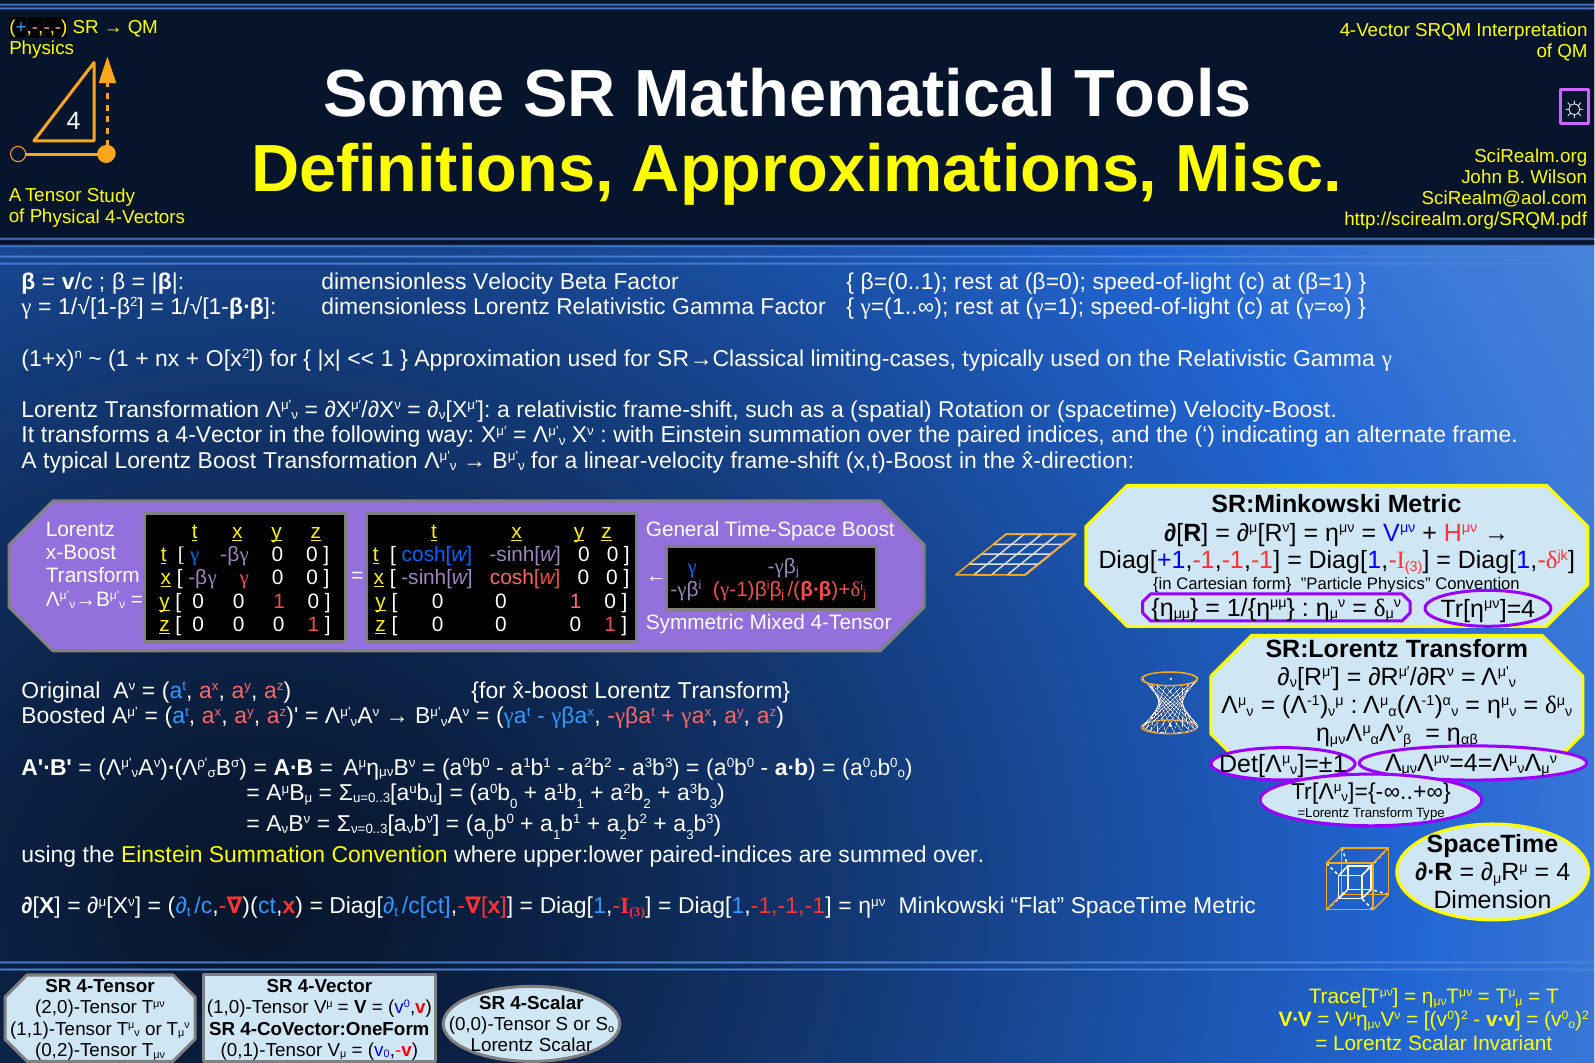

(+,-,-,-) SR → QM
Physics
A Tensor Study
of Physical 4-Vectors
4-Vector SRQM Interpretation
of QM
SciRealm.org
John B. Wilson
SciRealm@aol.com
http://scirealm.org/SRQM.pdf
Some SR Mathematical Tools
Definitions, Approximations, Misc.
4
☼
# β = v/c ; β = |β|: 		dimensionless Velocity Beta Factor			{ β=(0..1); rest at (β=0); speed-of-light (c) at (β=1) } γ = 1/√[1-β2] = 1/√[1-β∙β]: 	dimensionless Lorentz Relativistic Gamma Factor	{ γ=(1..∞); rest at (γ=1); speed-of-light (c) at (γ=∞) } (1+x)n ~ (1 + nx + O[x2]) for { |x| << 1 } Approximation used for SR→Classical limiting-cases, typically used on the Relativistic Gamma γ Lorentz Transformation Λμ'ν = ∂Xμ′/∂Xν = ∂ν[Xμ′]: a relativistic frame-shift, such as a (spatial) Rotation or (spacetime) Velocity-Boost. It transforms a 4-Vector in the following way: Xμ′ = Λμ'ν Xν : with Einstein summation over the paired indices, and the (‘) indicating an alternate frame. A typical Lorentz Boost Transformation Λμ'ν → Bμ'ν for a linear-velocity frame-shift (x,t)-Boost in the x̂-direction: Original Aν = (at, ax, ay, az)			{for x̂-boost Lorentz Transform} Boosted Aμ’ = (at, ax, ay, az)' = Λμ'νAν → Bμ'νAν = (γat - γβax, -γβat + γax, ay, az) A'∙B' = (Λμ'νAν)∙(Λρ'σBσ) = A∙B = AμημνBν = (a0b0 - a1b1 - a2b2 - a3b3) = (a0b0 - a∙b) = (a0ob0o) = AμBμ = Σu=0..3[aubu] = (a0b0 + a1b1 + a2b2 + a3b3) = AνBν = Σν=0..3[aνbν] = (a0b0 + a1b1 + a2b2 + a3b3) using the Einstein Summation Convention where upper:lower paired-indices are summed over. ∂[X] = ∂μ[Xν] = (∂t /c,-∇)(ct,x) = Diag[∂t /c[ct],-∇[x]] = Diag[1,-I(3)] = Diag[1,-1,-1,-1] = ημν Minkowski “Flat” SpaceTime Metric
SR:Minkowski Metric
∂[R] = ∂μ[Rν] = ημν = Vμν + Hμν →
Diag[+1,-1,-1,-1] = Diag[1,-I(3)] = Diag[1,-δjk]
{in Cartesian form} ”Particle Physics” Convention
Tr[ημν]=4
Lorentz								General Time-Space Boost
x-Boost
Transform			 =				←
Λμ’ν→Bμ'ν =
								Symmetric Mixed 4-Tensor
 t x y z
t [ γ -βγ 0 0 ]
x [ -βγ γ 0 0 ]
y [ 0 0 1 0 ]
z [ 0 0 0 1 ]
 t x y z
t [ cosh[w] -sinh[w] 0 0 ]
x [ -sinh[w] cosh[w] 0 0 ]
y [ 0 0 1 0 ]
z [ 0 0 0 1 ]
γ	 -γβj
 -γβi (γ-1)βiβj /(β∙β)+δij
{ημμ} = 1/{ημμ} : ημν = δμν
SR:Lorentz Transform
∂ν[Rμ′] = ∂Rμ′/∂Rν = Λμ'ν
Λμν = (Λ-1)νμ : Λμα(Λ-1)αν = ημν = δμν
ημνΛμαΛνβ = ηαβ
ΛμνΛμν=4=ΛμνΛμν
Det[Λμν]=±1
Tr[Λμν]={-∞..+∞}
=Lorentz Transform Type
SpaceTime
∂∙R = ∂μRμ = 4
Dimension
SR 4-Tensor
(2,0)-Tensor Tμν
(1,1)-Tensor Tμν or Tμν
(0,2)-Tensor Tμν
SR 4-Vector
(1,0)-Tensor Vμ = V = (v0,v)
SR 4-CoVector:OneForm
(0,1)-Tensor Vμ = (v0,-v)
Trace[Tμν] = ημνTμν = Tμμ = T
V∙V = VμημνVν = [(v0)2 - v∙v] = (v0o)2
= Lorentz Scalar Invariant
SR 4-Scalar
(0,0)-Tensor S or So
Lorentz Scalar